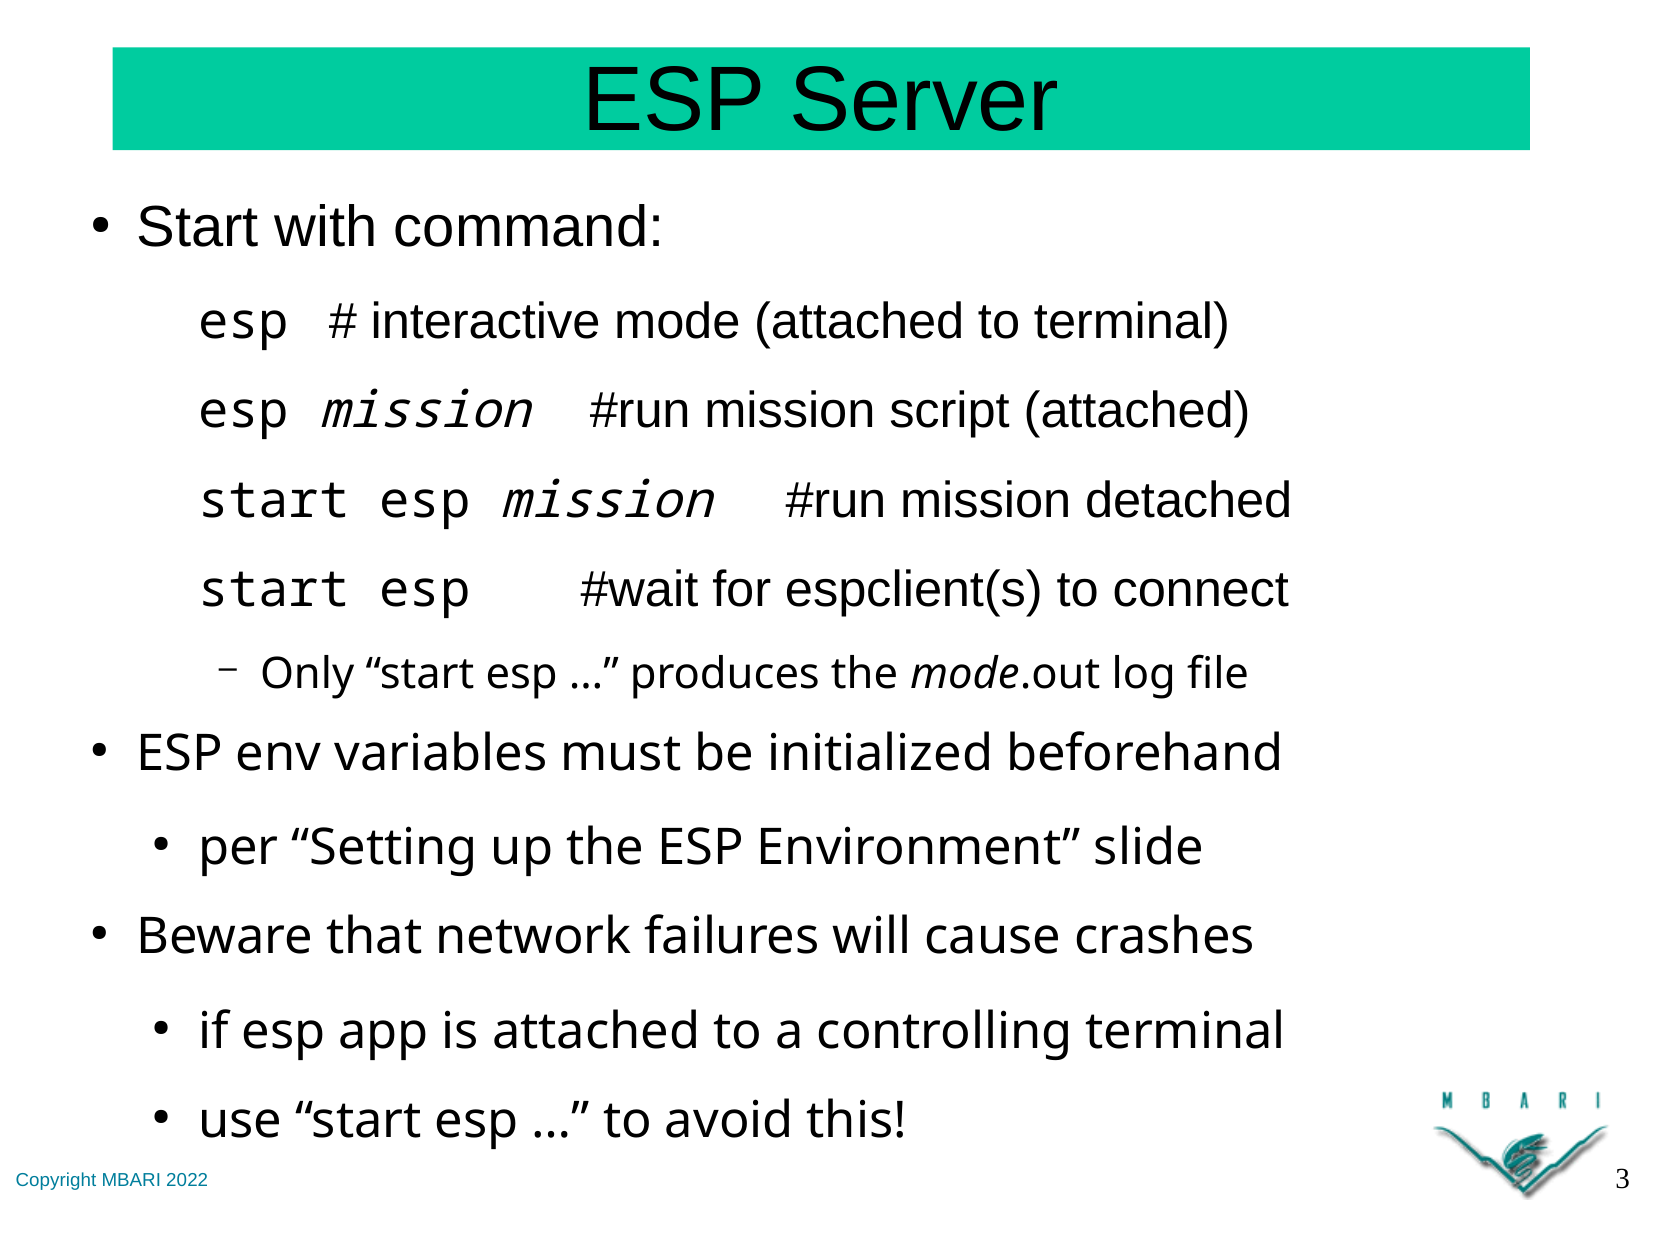

# ESP Server
Start with command:
esp 	# interactive mode (attached to terminal)
esp mission 	#run mission script (attached)
start esp mission		 		#run mission detached
start esp	 #wait for espclient(s) to connect
Only “start esp …” produces the mode.out log file
ESP env variables must be initialized beforehand
per “Setting up the ESP Environment” slide
Beware that network failures will cause crashes
if esp app is attached to a controlling terminal
use “start esp …” to avoid this!